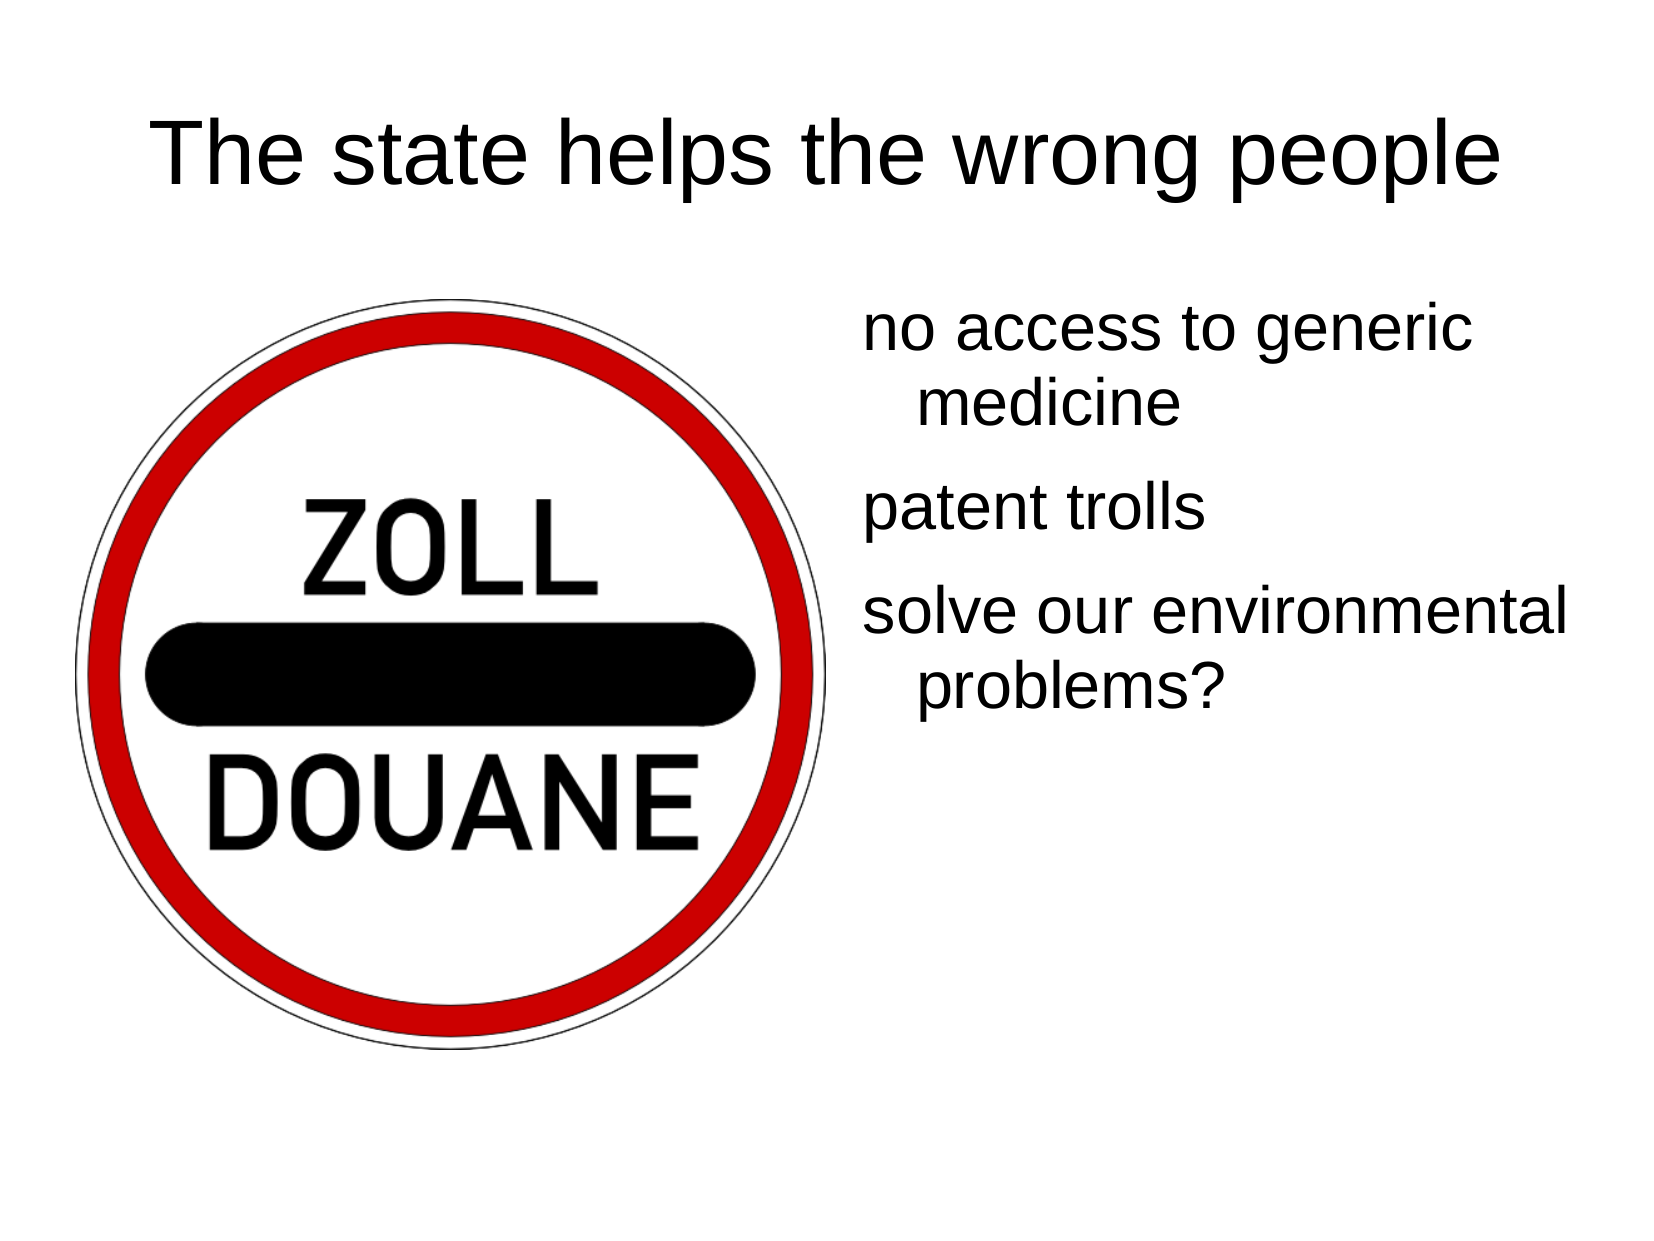

# The state helps the wrong people
no access to generic medicine
patent trolls
solve our environmental problems?